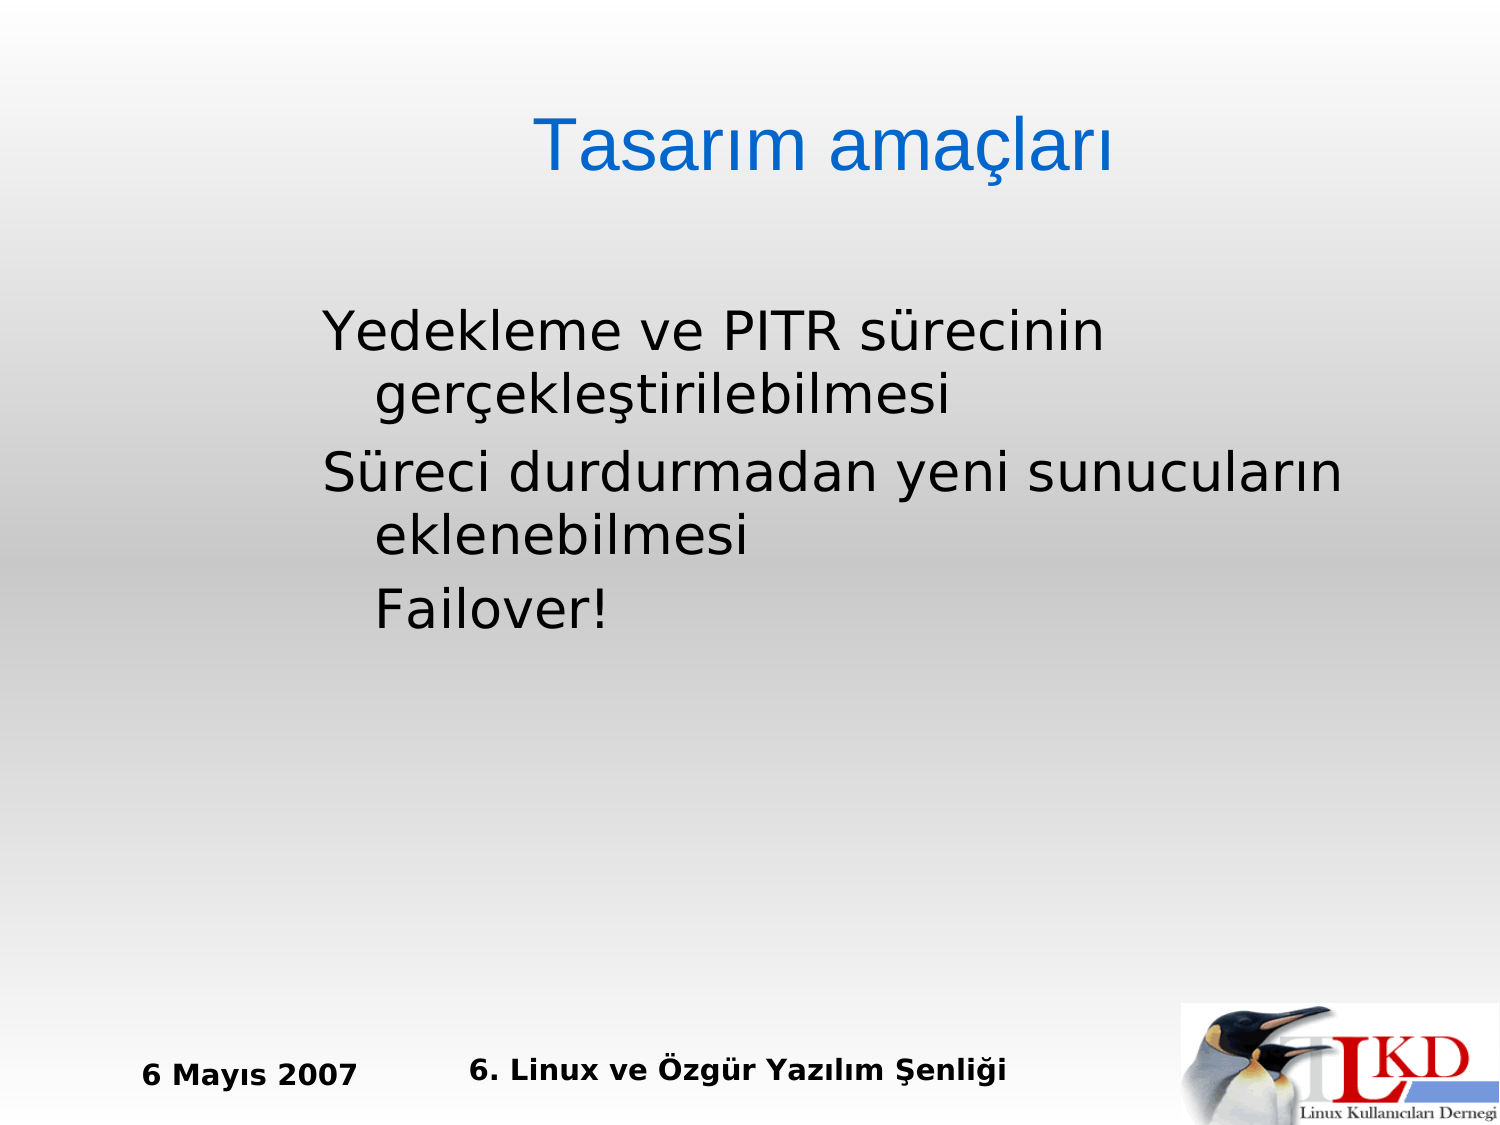

# Tasarım amaçları
Yedekleme ve PITR sürecinin gerçekleştirilebilmesi
Süreci durdurmadan yeni sunucuların eklenebilmesi
Failover!